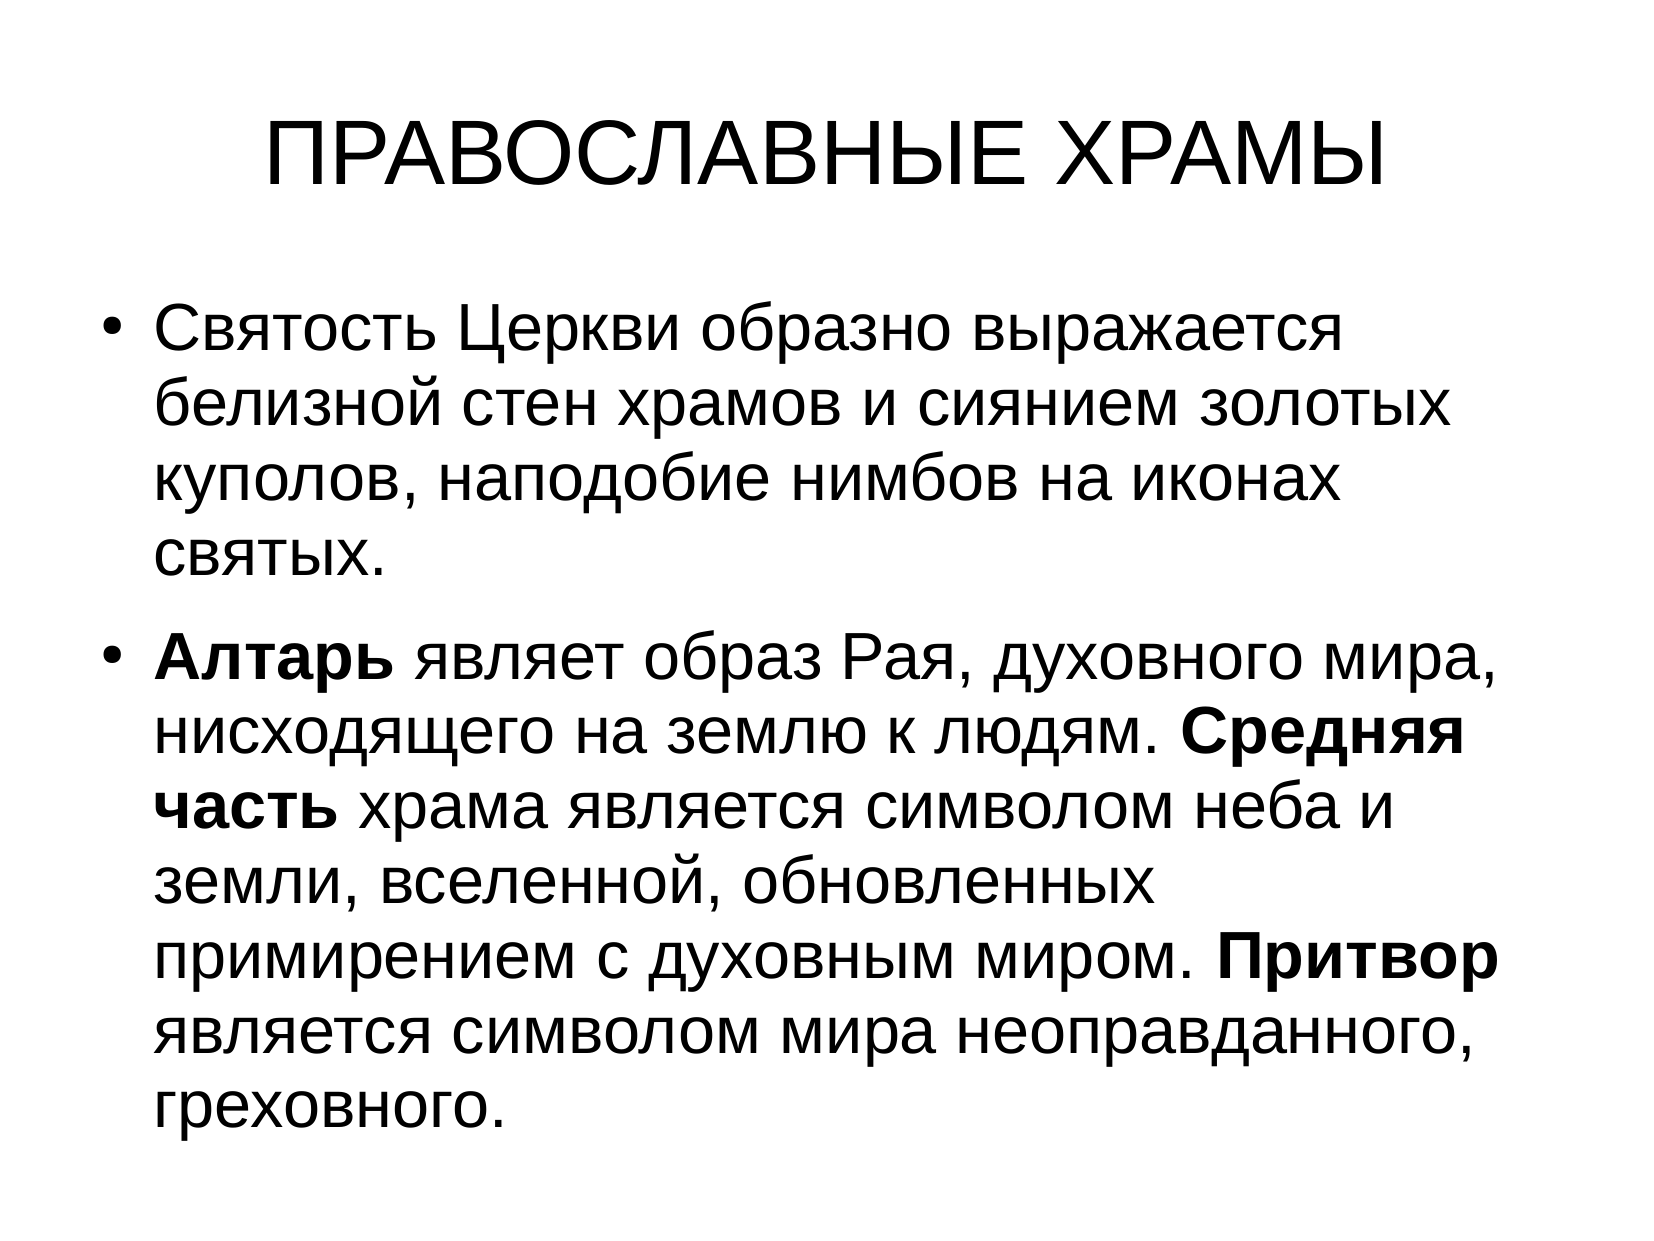

# ПРАВОСЛАВНЫЕ ХРАМЫ
Святость Церкви образно выражается белизной стен храмов и сиянием золотых куполов, наподобие нимбов на иконах святых.
Aлтарь являет образ Рая, духовного мира, нисходящего на землю к людям. Средняя часть храма является символом неба и земли, вселенной, обновленных примирением с духовным миром. Притвор является символом мира неоправданного, греховного.